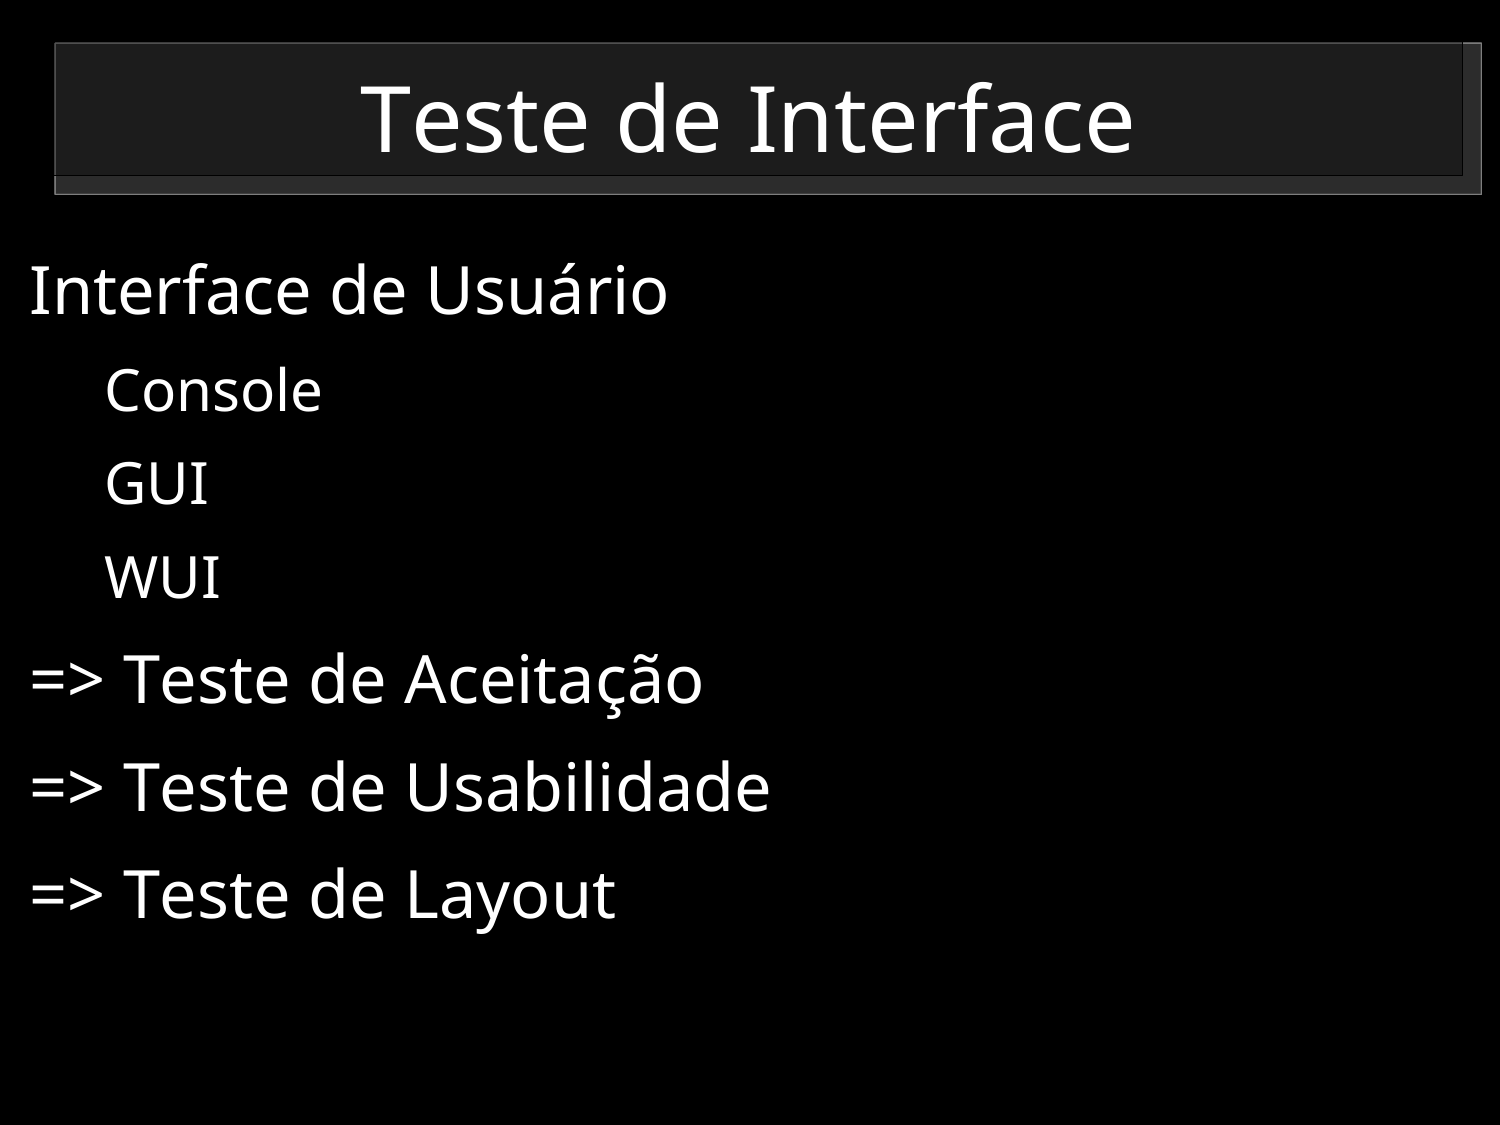

# Teste de Interface
Interface de Usuário
Console
GUI
WUI
=> Teste de Aceitação
=> Teste de Usabilidade
=> Teste de Layout